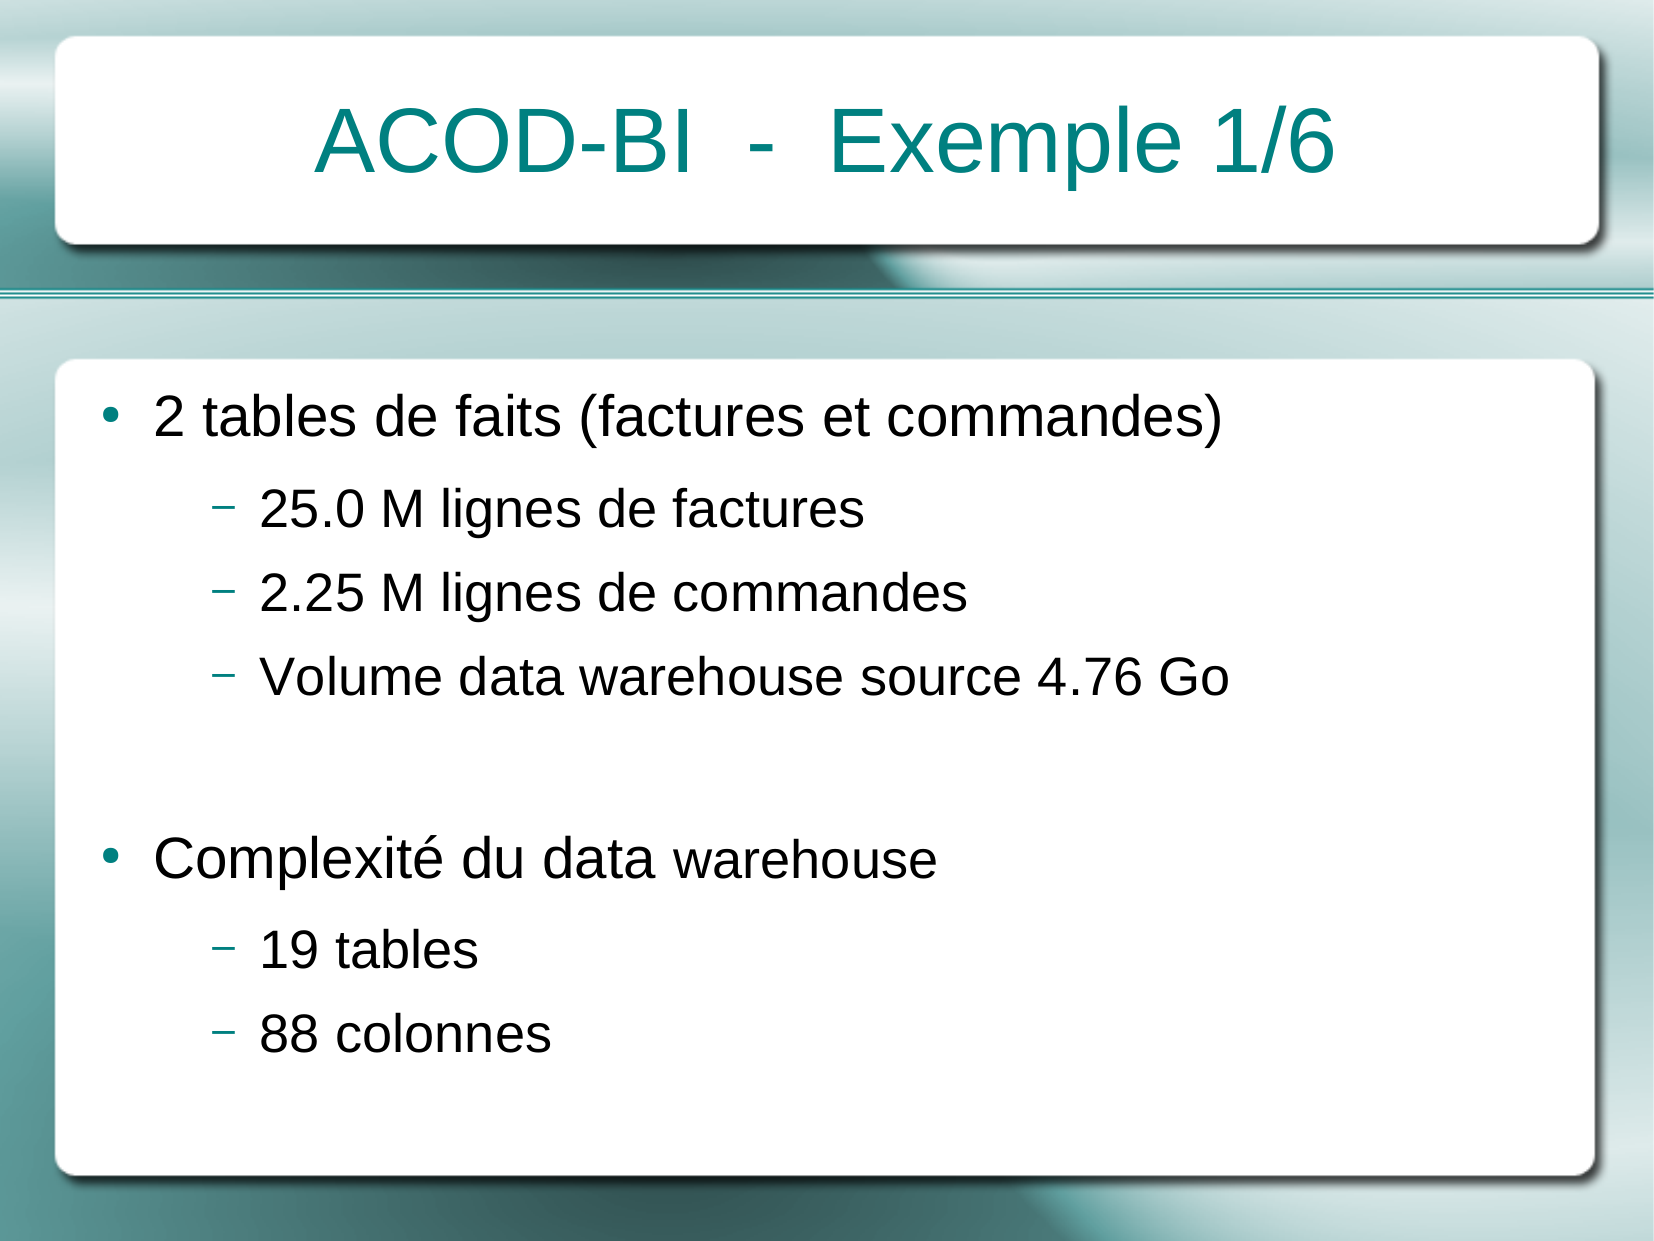

# ACOD-BI - Exemple 1/6
2 tables de faits (factures et commandes)
25.0 M lignes de factures
2.25 M lignes de commandes
Volume data warehouse source 4.76 Go
Complexité du data warehouse
19 tables
88 colonnes